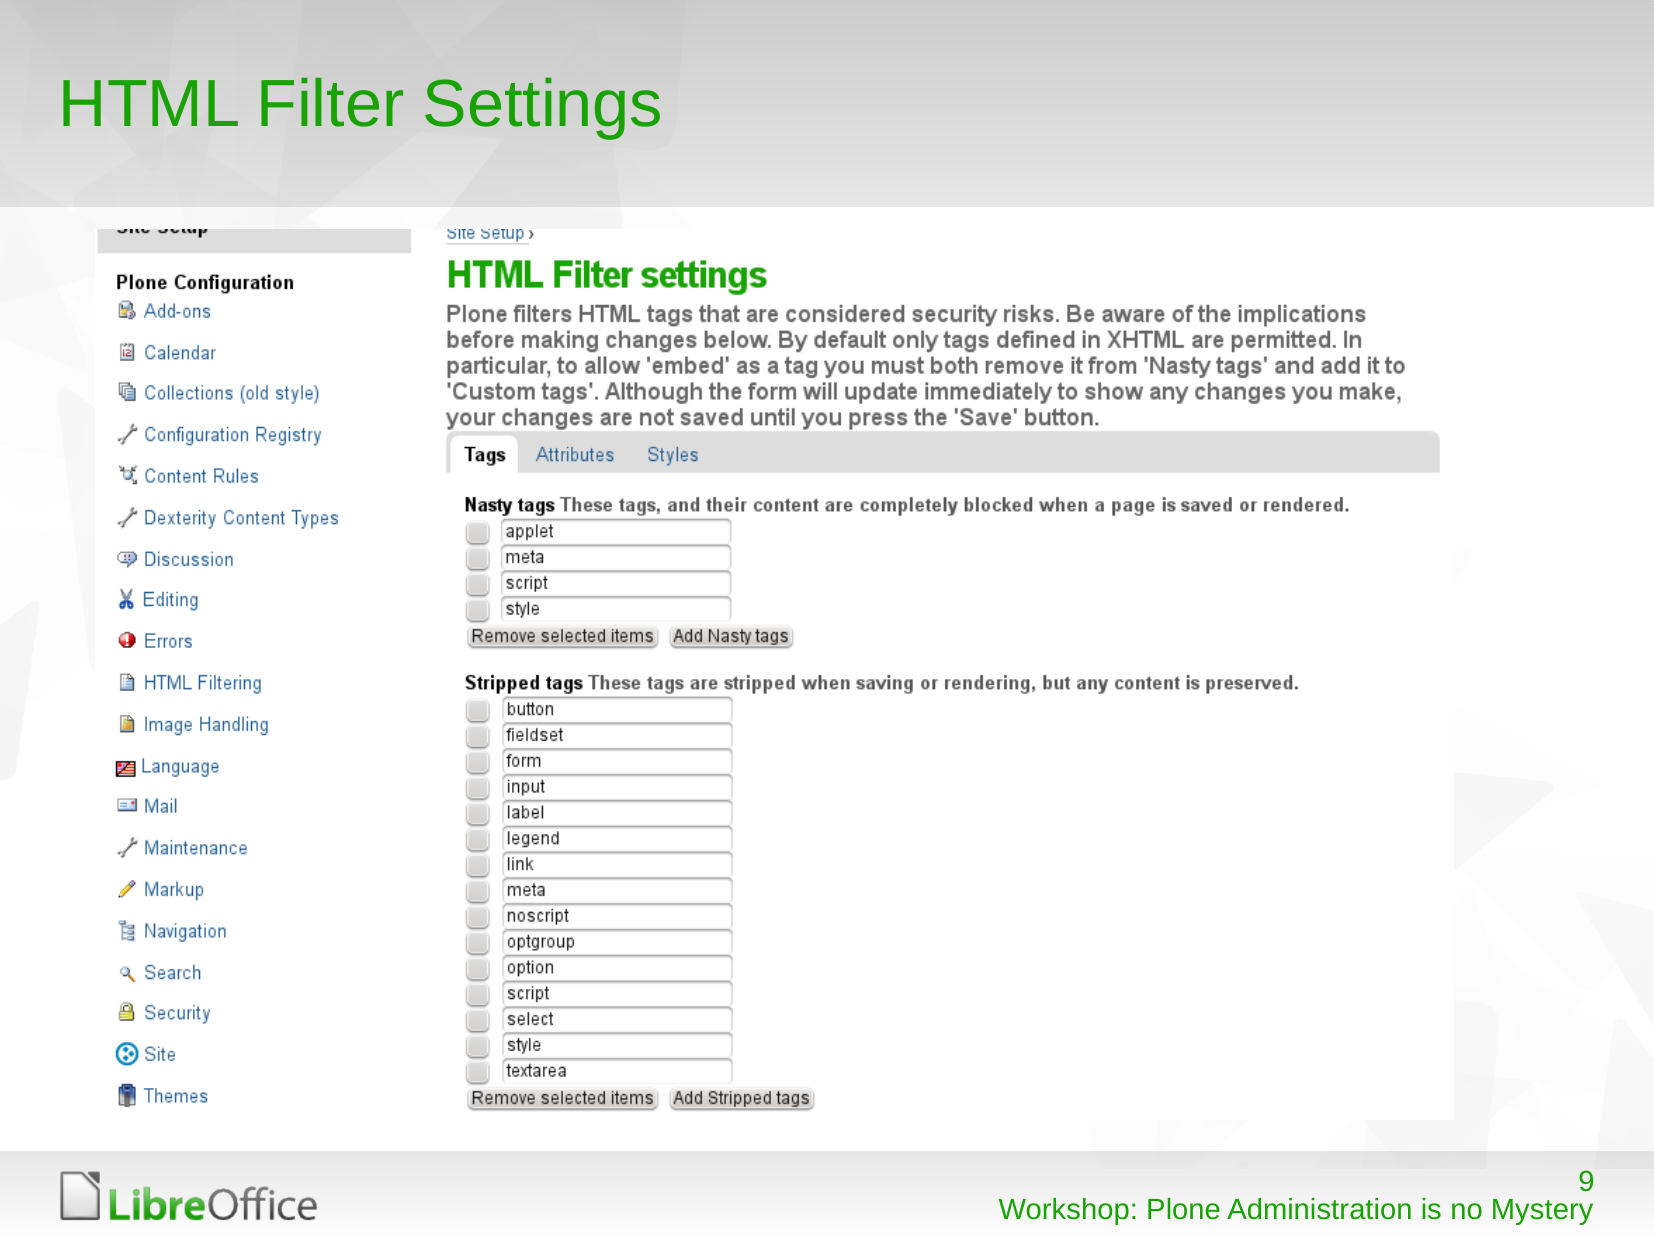

# HTML Filter Settings
9
Workshop: Plone Administration is no Mystery